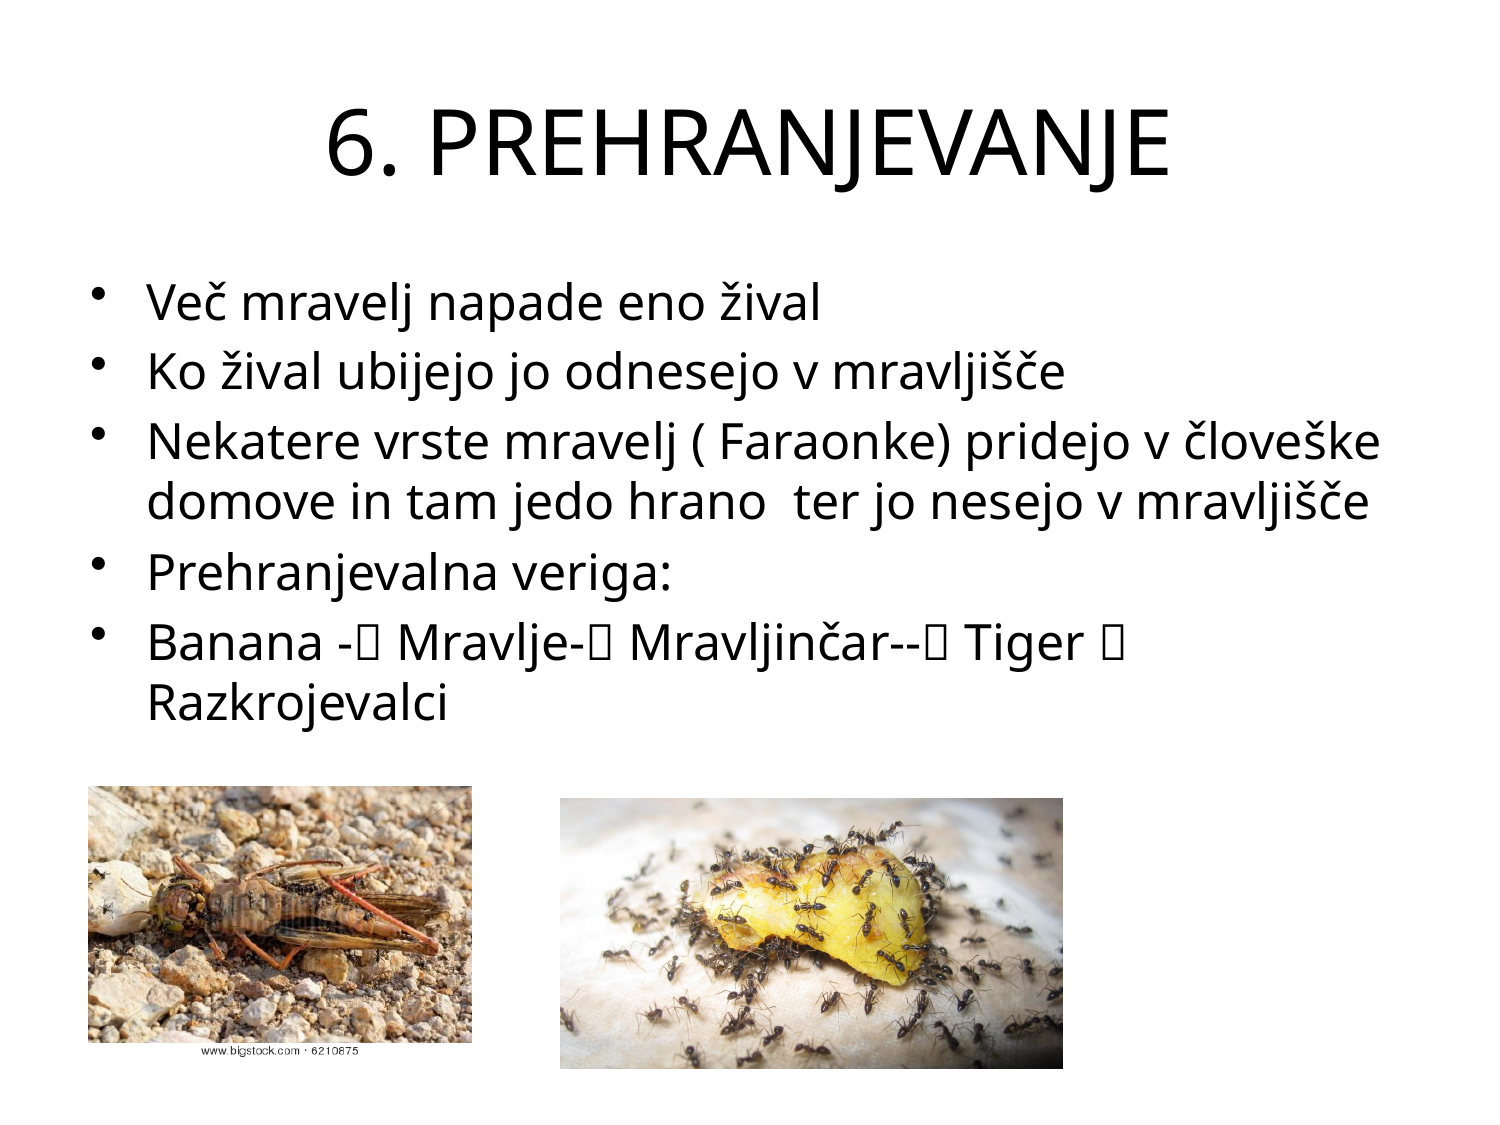

# 6. PREHRANJEVANJE
Več mravelj napade eno žival
Ko žival ubijejo jo odnesejo v mravljišče
Nekatere vrste mravelj ( Faraonke) pridejo v človeške domove in tam jedo hrano ter jo nesejo v mravljišče
Prehranjevalna veriga:
Banana - Mravlje- Mravljinčar-- Tiger  Razkrojevalci